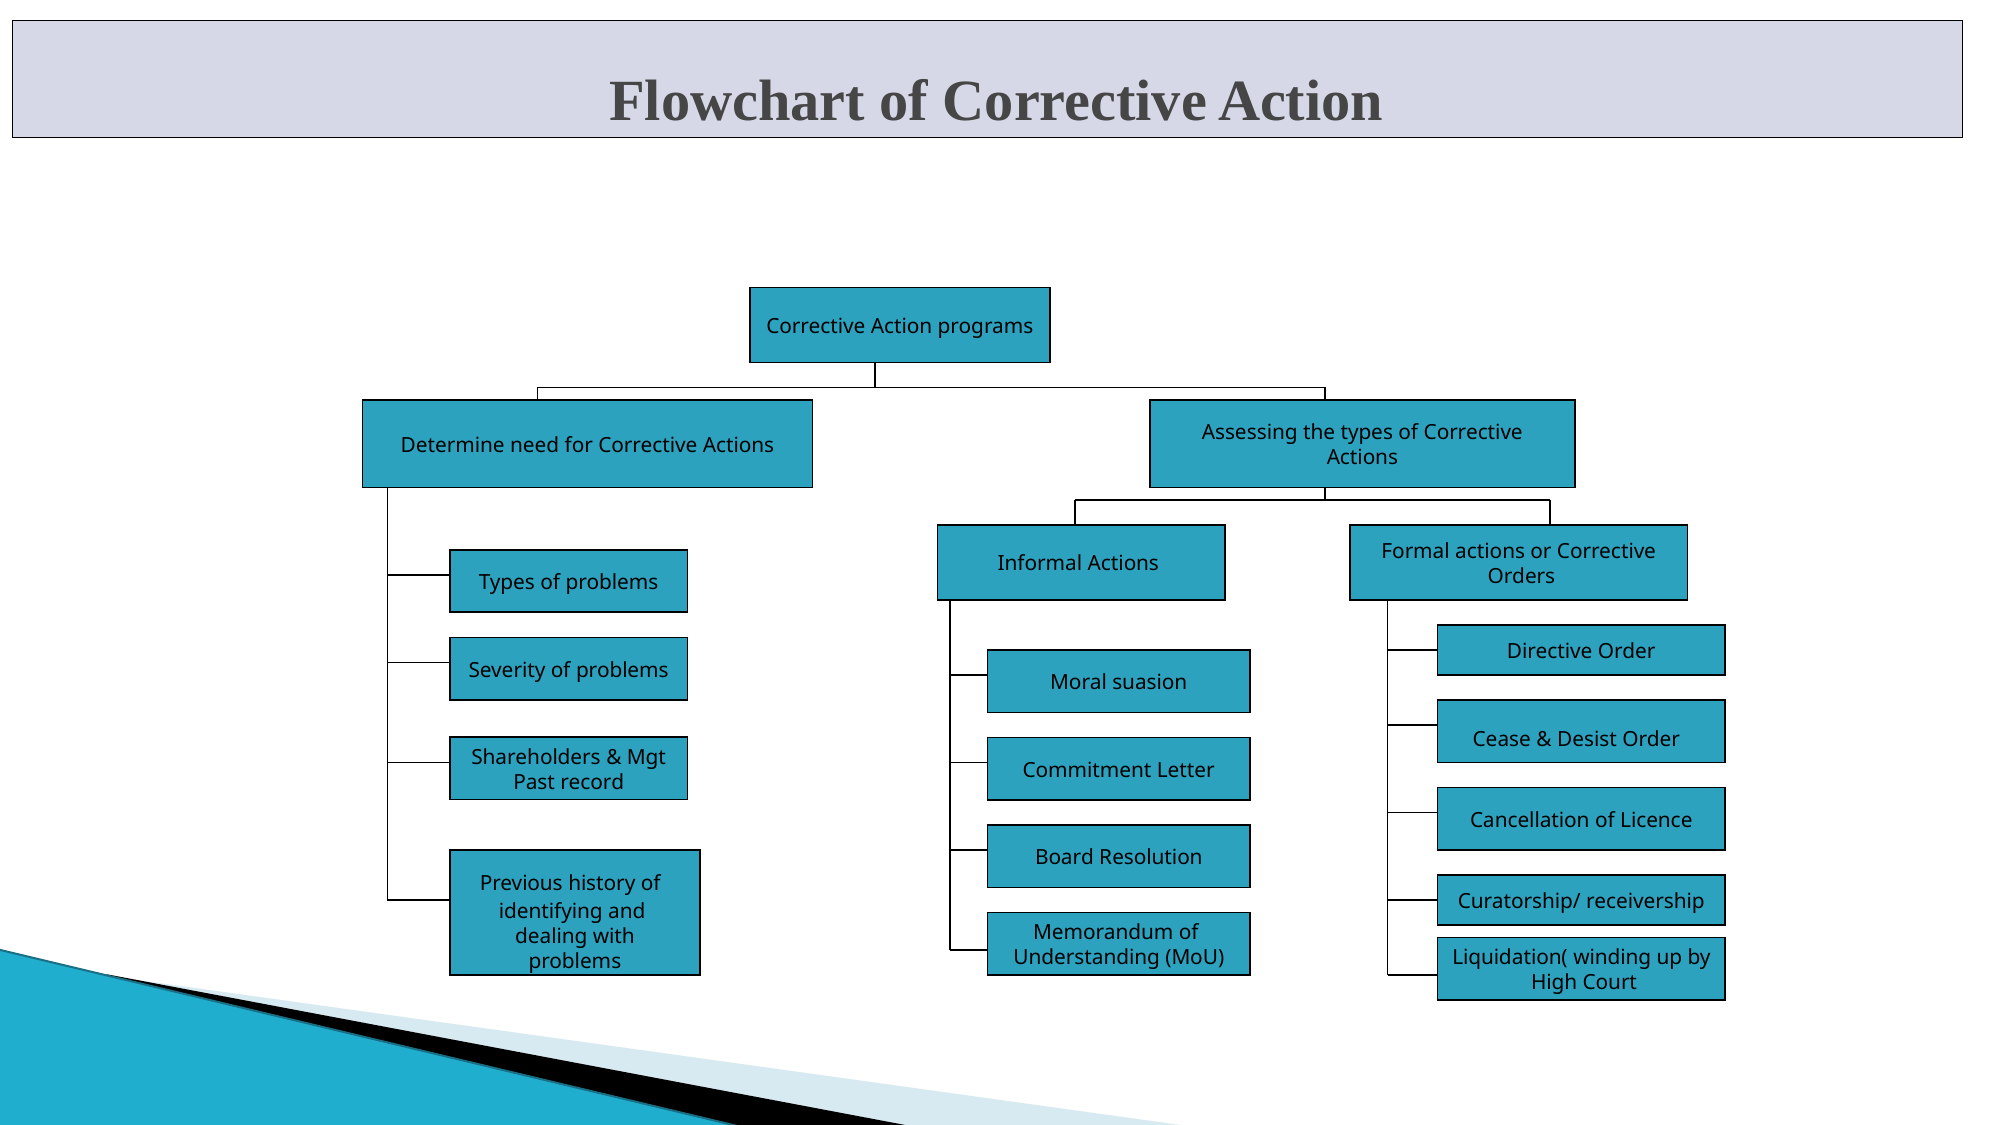

# Flowchart of Corrective Action
Corrective Action programs
Determine need for Corrective Actions
Assessing the types of Corrective
 Actions
Informal Actions
Formal actions or Corrective
 Orders
Types of problems
Directive Order
Severity of problems
Moral suasion
Cease & Desist Order
Shareholders & Mgt
Past record
Commitment Letter
Cancellation of Licence
Board Resolution
Previous history of
identifying and
dealing with
problems
Curatorship/ receivership
Memorandum of
Understanding (MoU)
Liquidation( winding up by
High Court